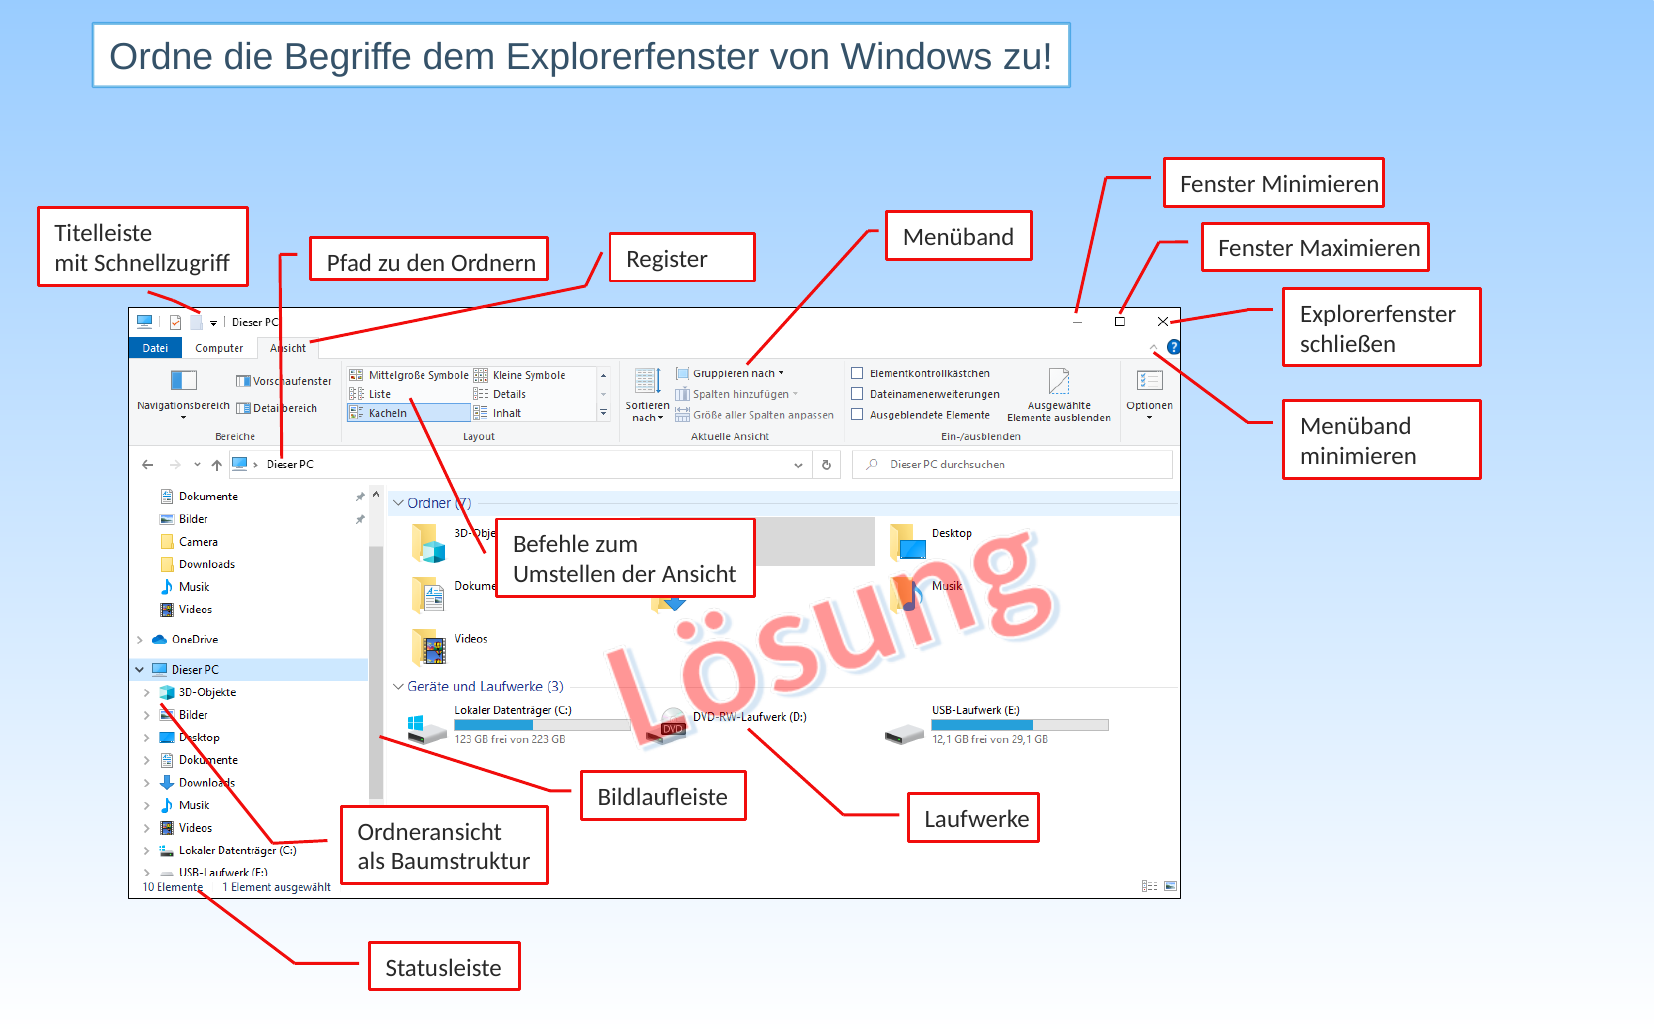

Ordne die Begriffe dem Explorerfenster von Windows zu!
Fenster Minimieren
Titelleiste
mit Schnellzugriff
Menüband
Fenster Maximieren
Register
Pfad zu den Ordnern
Explorerfenster
schließen
Menüband
minimieren
Befehle zum
Umstellen der Ansicht
Bildlaufleiste
Laufwerke
Ordneransicht
als Baumstruktur
Statusleiste